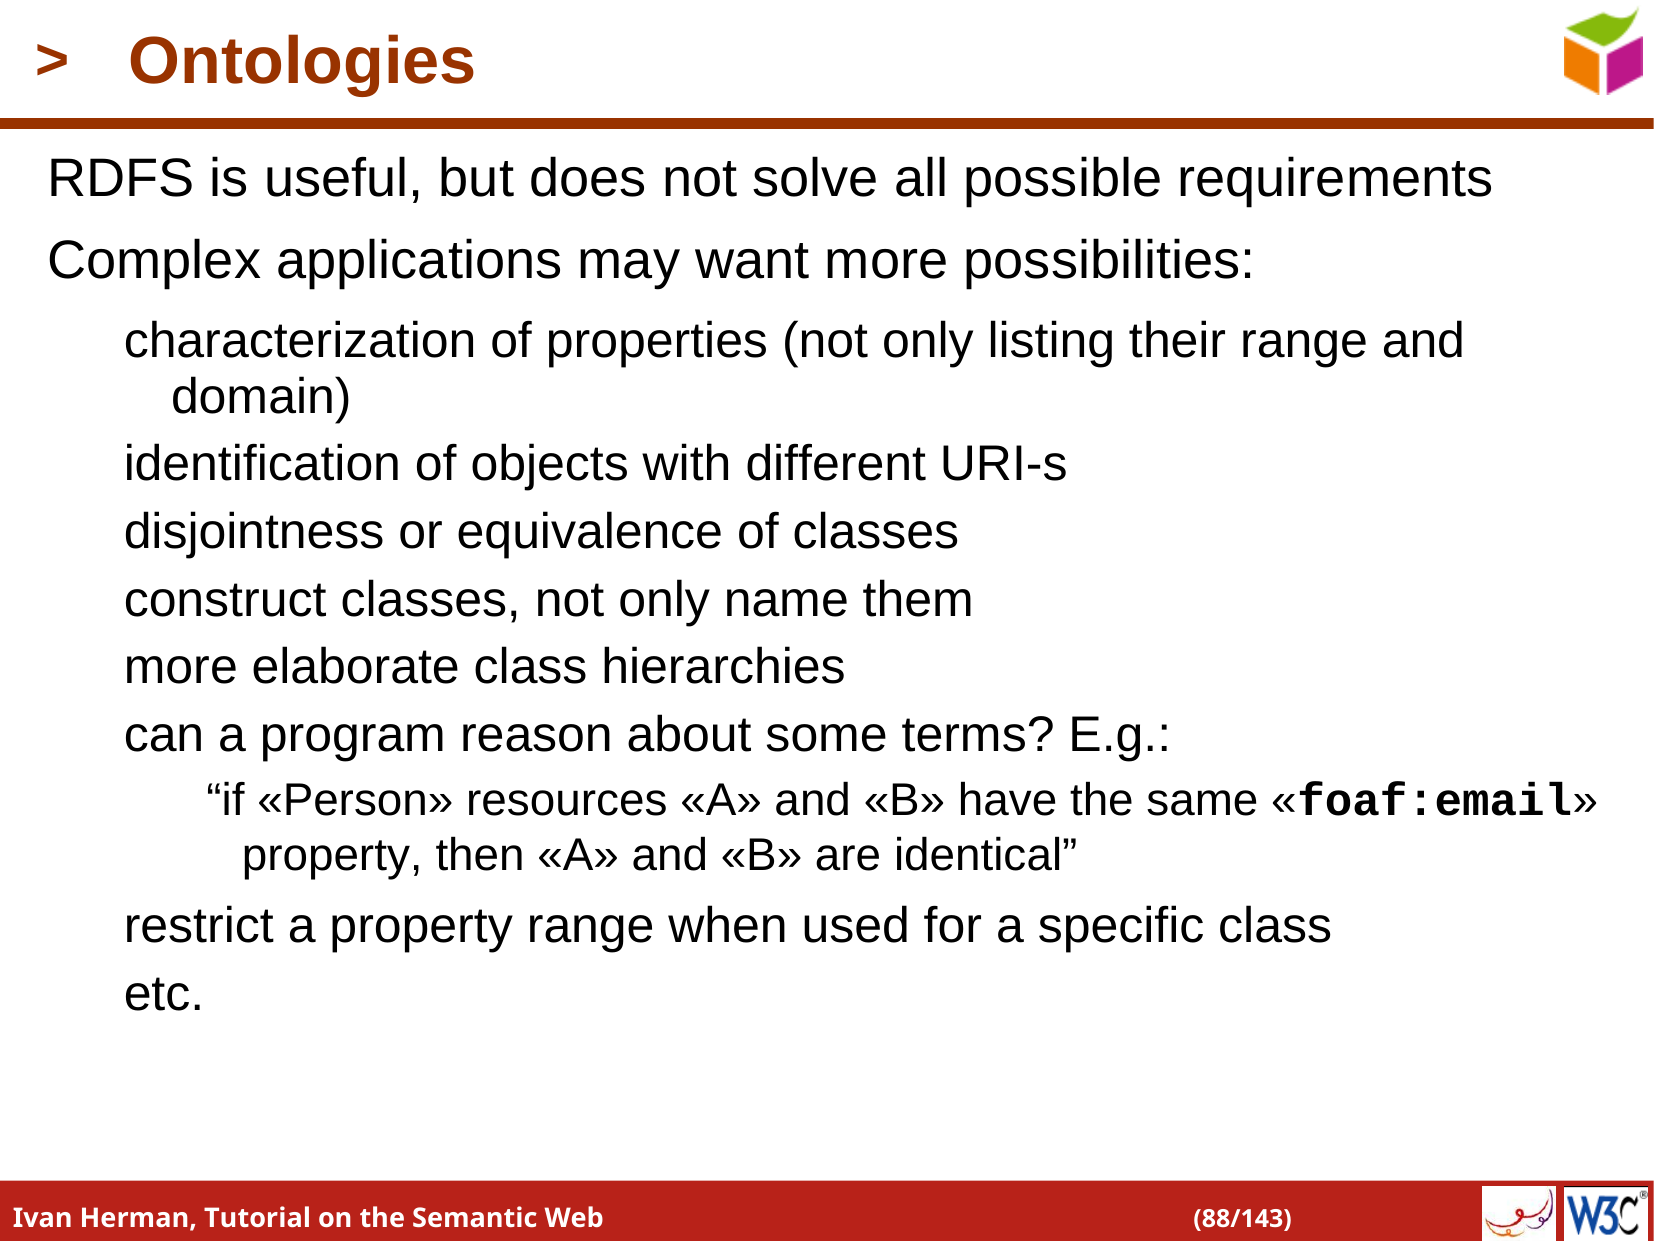

# Ontologies
RDFS is useful, but does not solve all possible requirements
Complex applications may want more possibilities:
characterization of properties (not only listing their range and domain)
identification of objects with different URI-s
disjointness or equivalence of classes
construct classes, not only name them
more elaborate class hierarchies
can a program reason about some terms? E.g.:
“if «Person» resources «A» and «B» have the same «foaf:email» property, then «A» and «B» are identical”
restrict a property range when used for a specific class
etc.